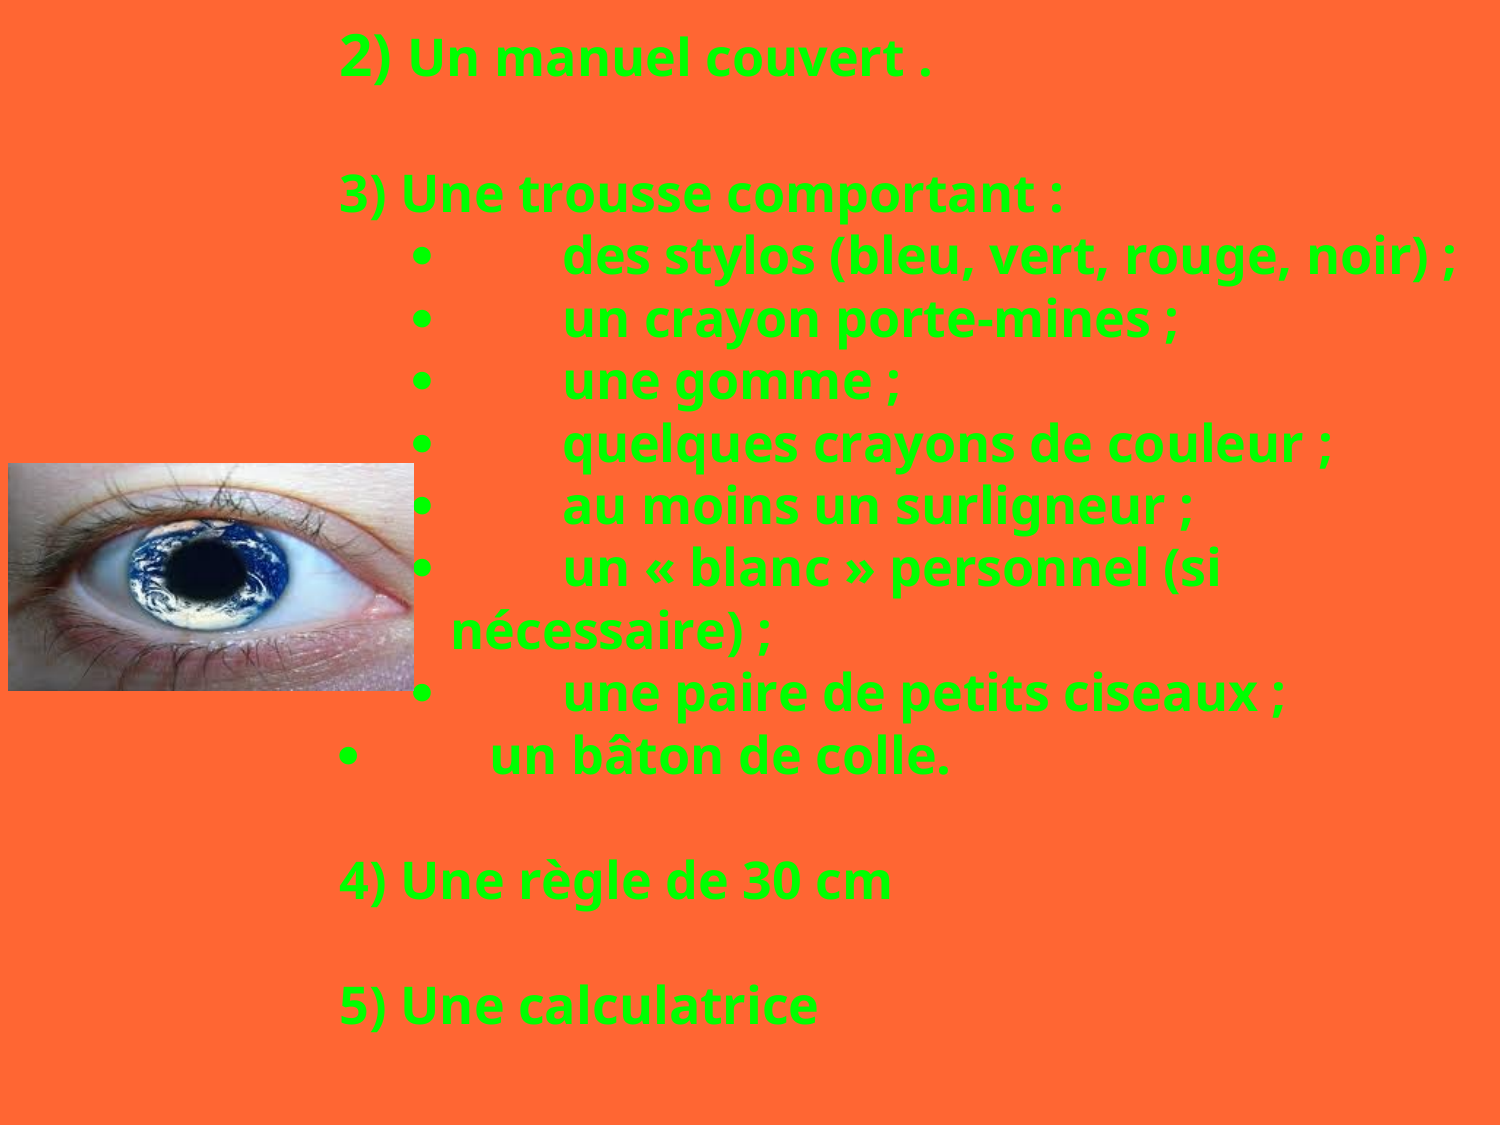

2) Un manuel couvert .
3) Une trousse comportant :
	des stylos (bleu, vert, rouge, noir) ;
	un crayon porte-mines ;
	une gomme ;
	quelques crayons de couleur ;
	au moins un surligneur ;
	un « blanc » personnel (si nécessaire) ;
	une paire de petits ciseaux ;
	un bâton de colle.
4) Une règle de 30 cm
5) Une calculatrice